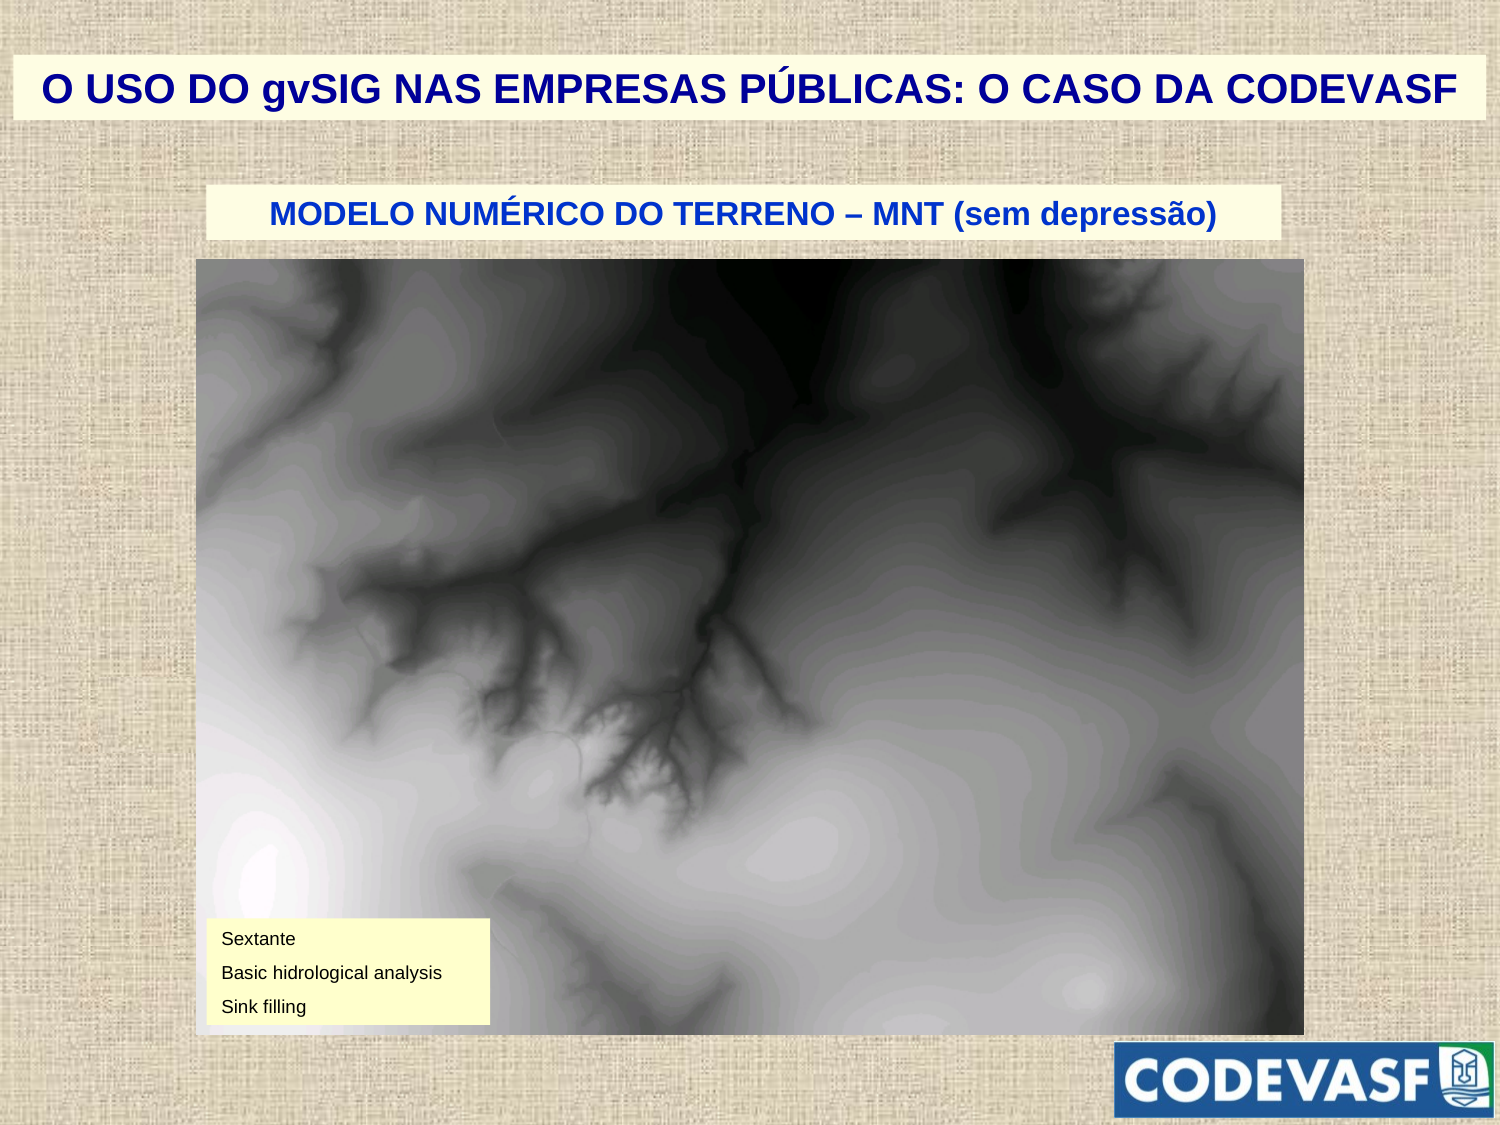

O USO DO gvSIG NAS EMPRESAS PÚBLICAS: O CASO DA CODEVASF
MODELO NUMÉRICO DO TERRENO – MNT (sem depressão)
Sextante
Basic hidrological analysis
Sink filling